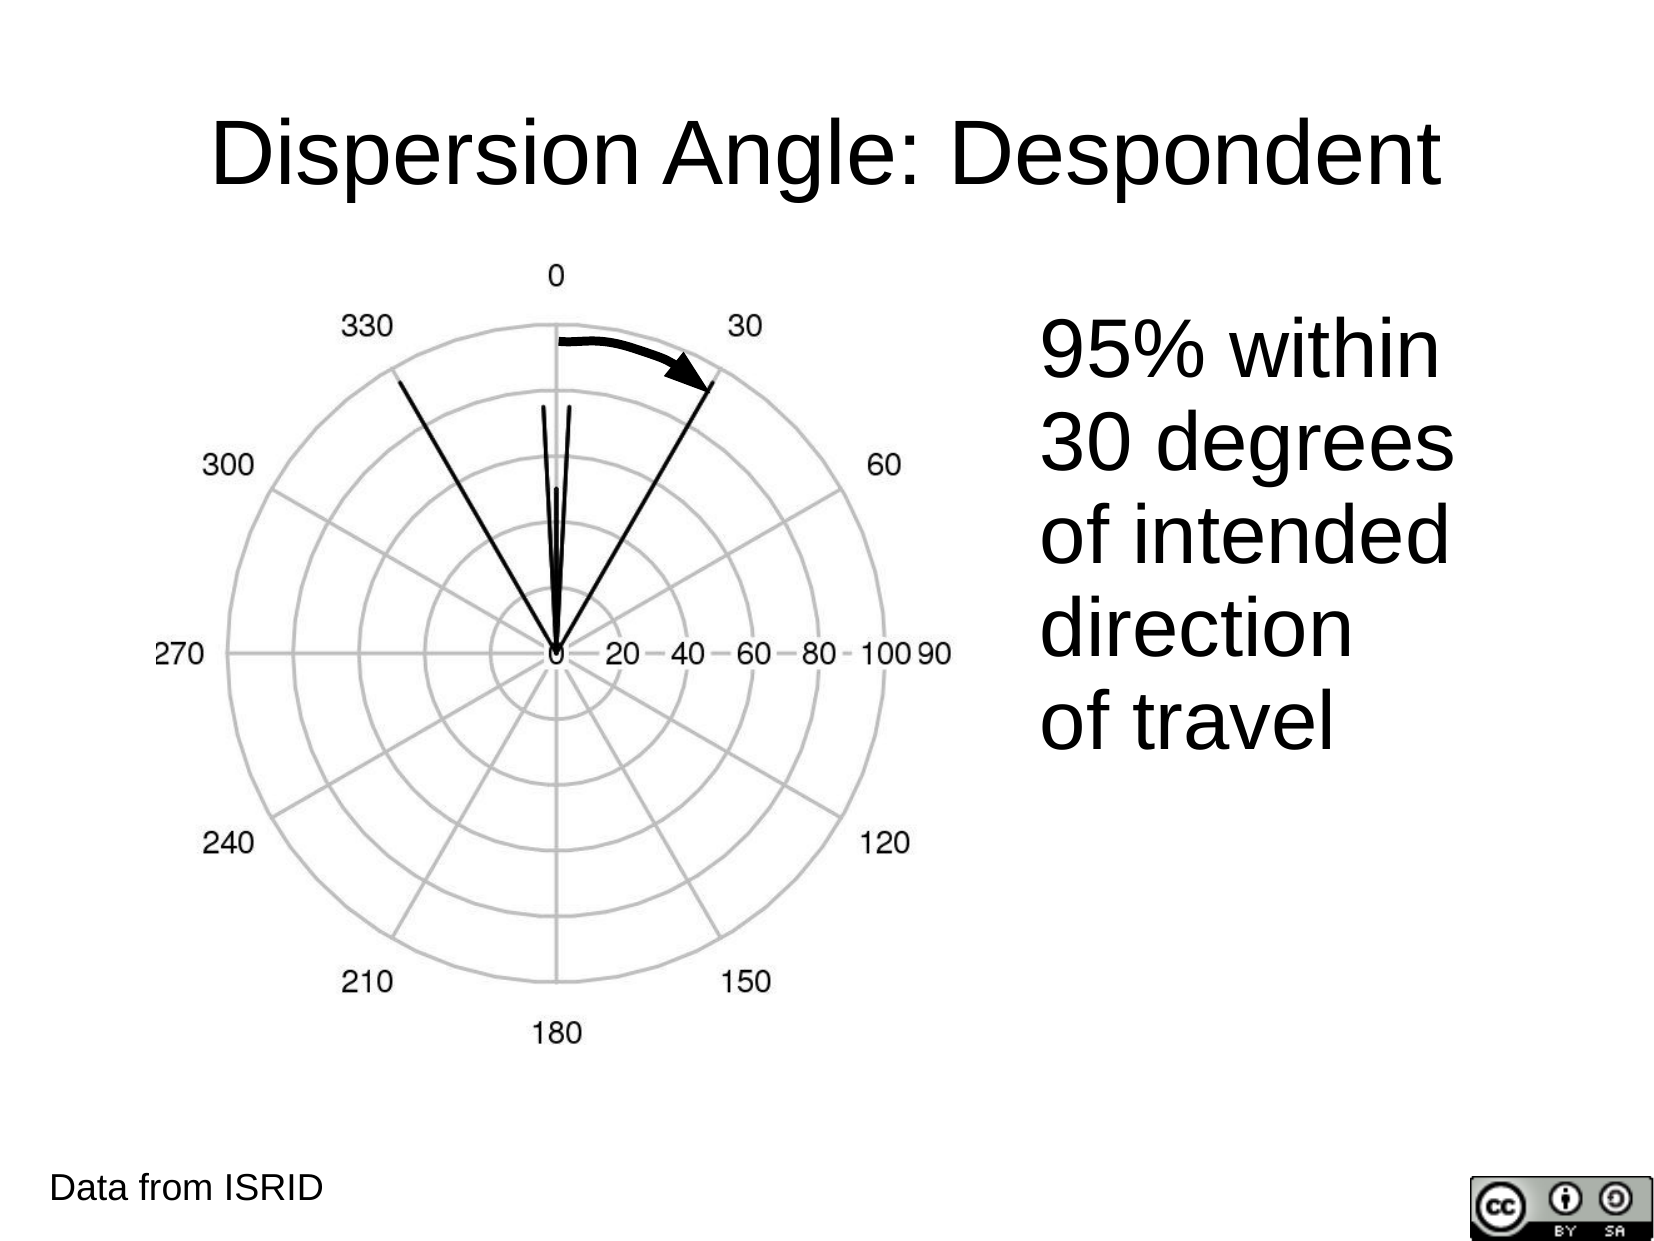

# Dispersion Angle: Despondent
95% within
30 degrees
of intended
direction
of travel
Data from ISRID